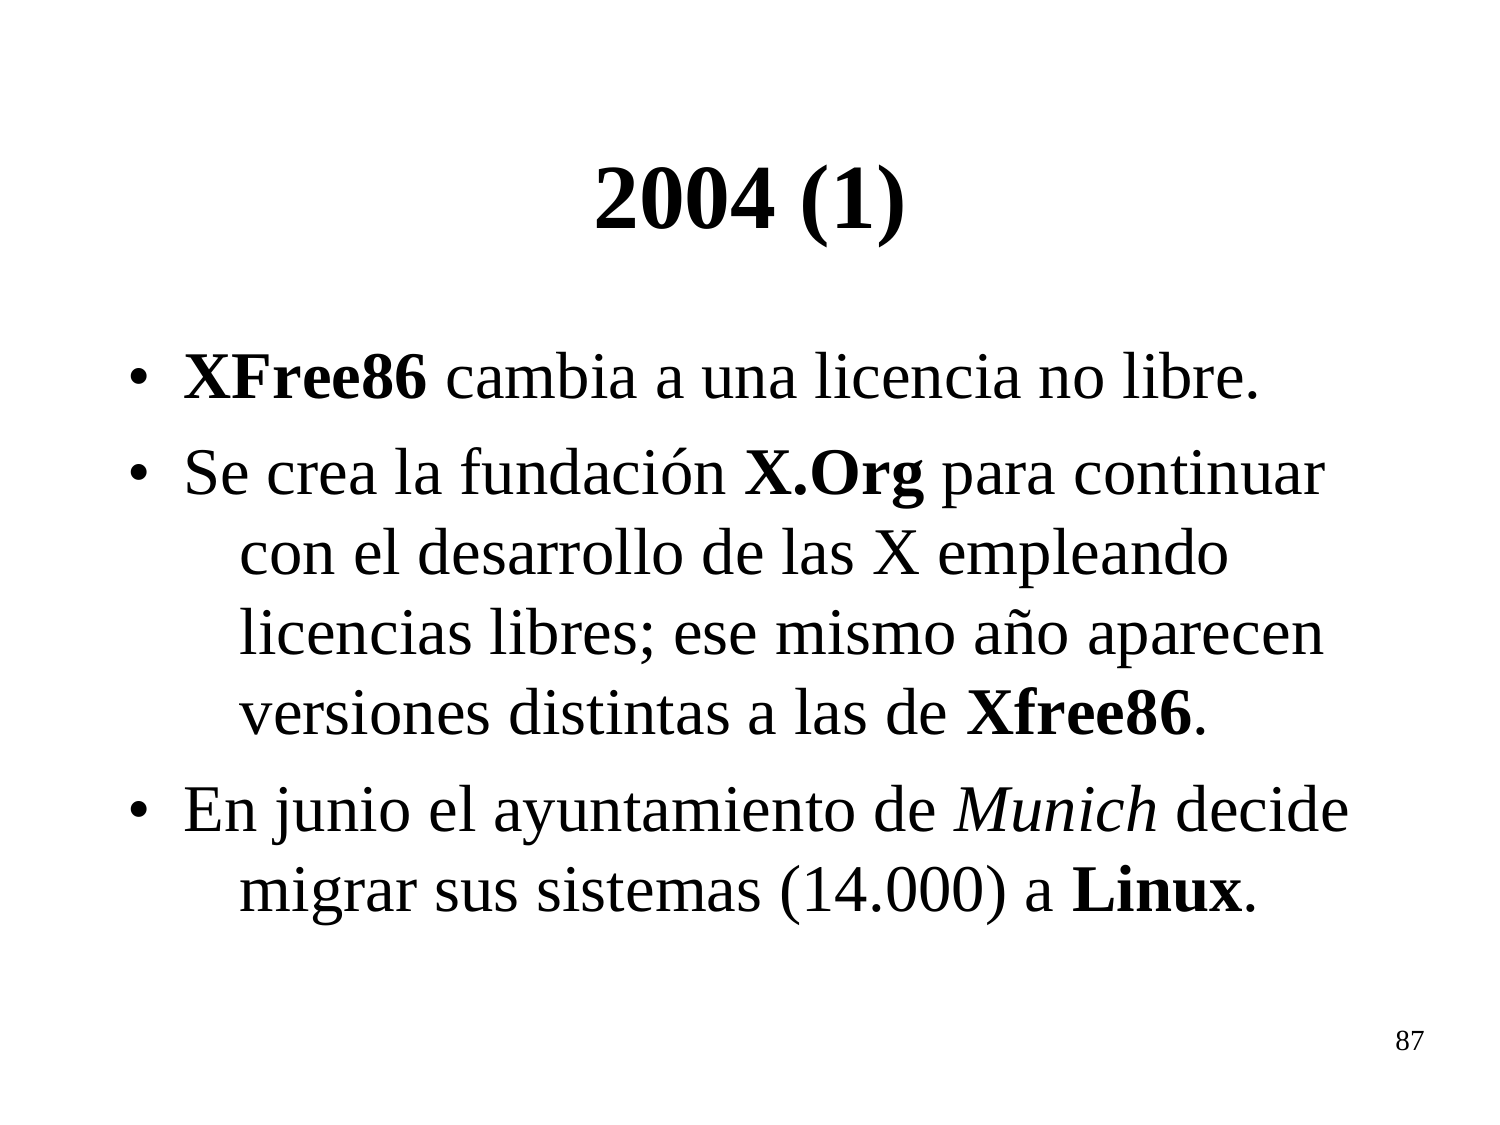

# 2004 (1)
XFree86 cambia a una licencia no libre.
Se crea la fundación X.Org para continuar con el desarrollo de las X empleando licencias libres; ese mismo año aparecen versiones distintas a las de Xfree86.
En junio el ayuntamiento de Munich decide migrar sus sistemas (14.000) a Linux.
87